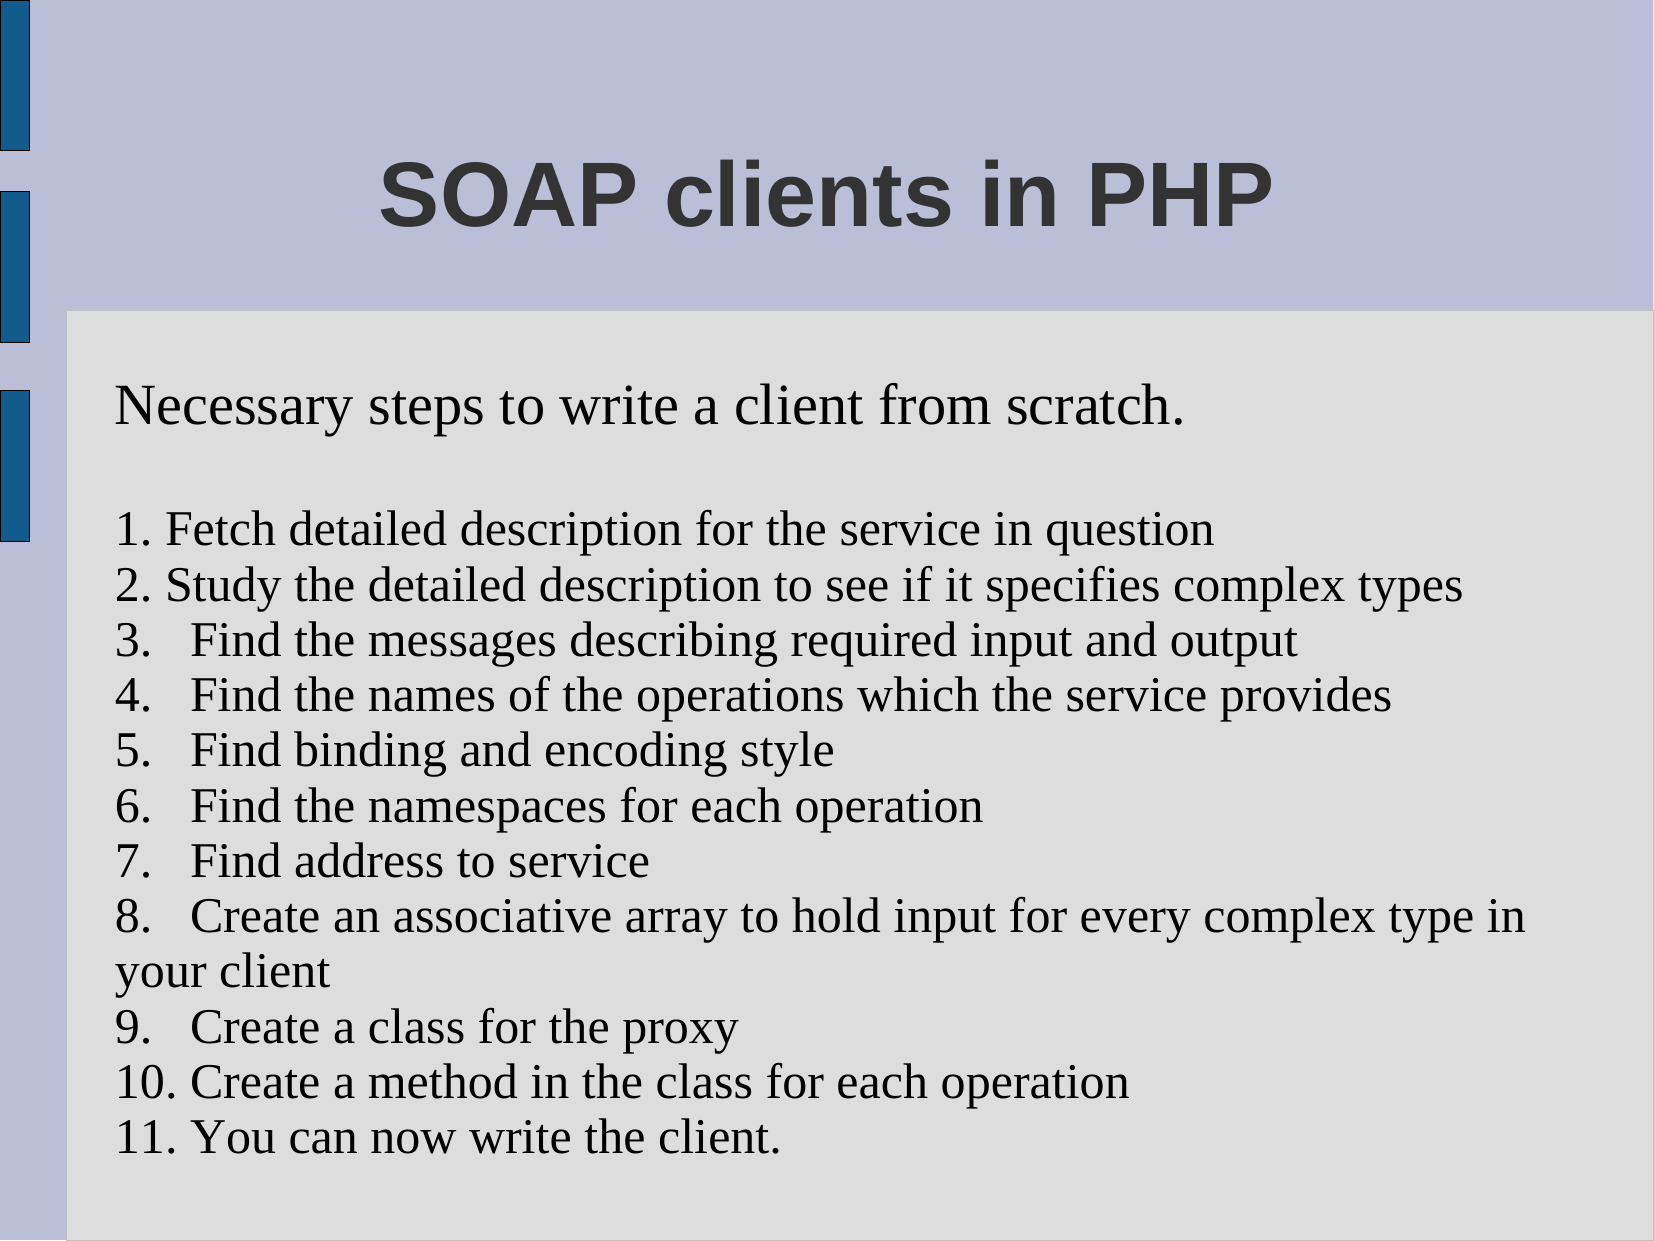

# SOAP clients in PHP
Necessary steps to write a client from scratch.
1. Fetch detailed description for the service in question
2. Study the detailed description to see if it specifies complex types
3. Find the messages describing required input and output
4. Find the names of the operations which the service provides
5. Find binding and encoding style
6. Find the namespaces for each operation
7. Find address to service
8. Create an associative array to hold input for every complex type in your client
9. Create a class for the proxy
10. Create a method in the class for each operation
11. You can now write the client.